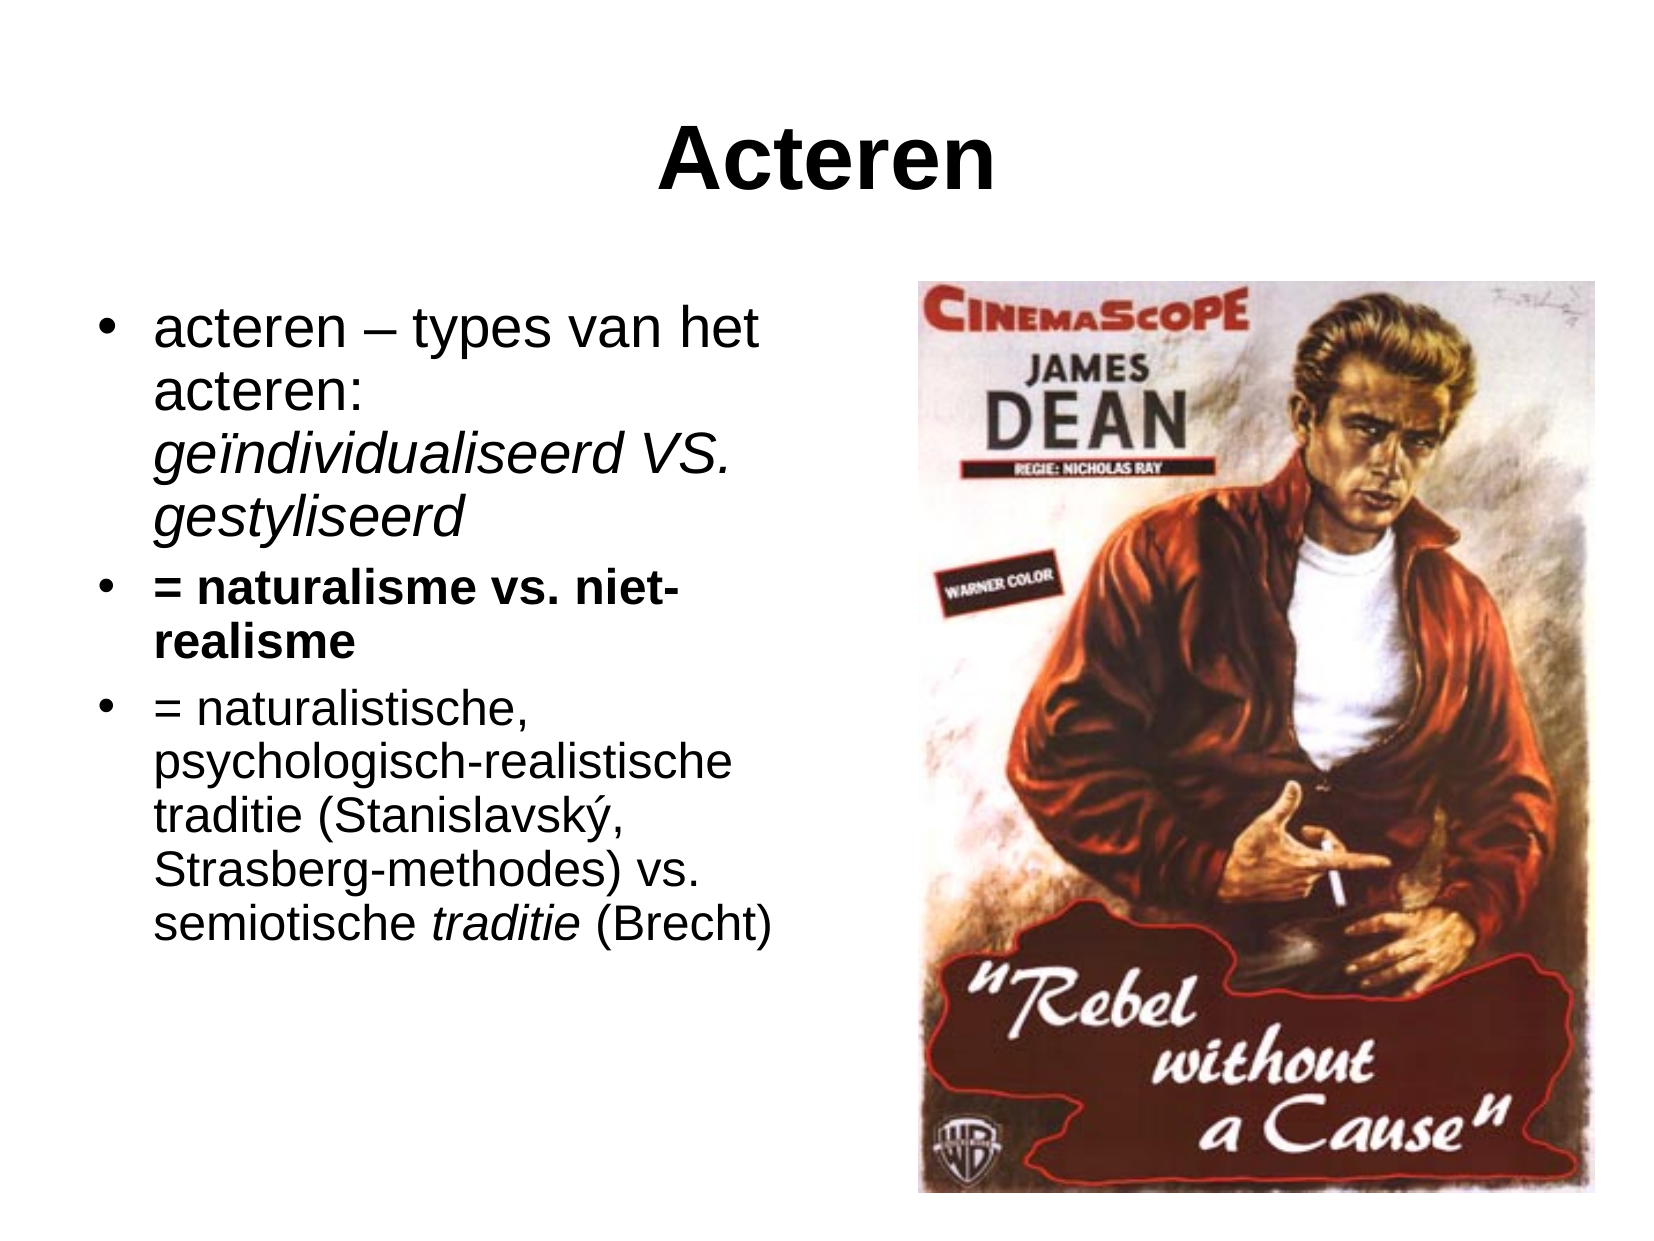

# Acteren
acteren – types van het acteren: geïndividualiseerd VS. gestyliseerd
= naturalisme vs. niet-realisme
= naturalistische, psychologisch-realistische traditie (Stanislavský, Strasberg-methodes) vs. semiotische traditie (Brecht)